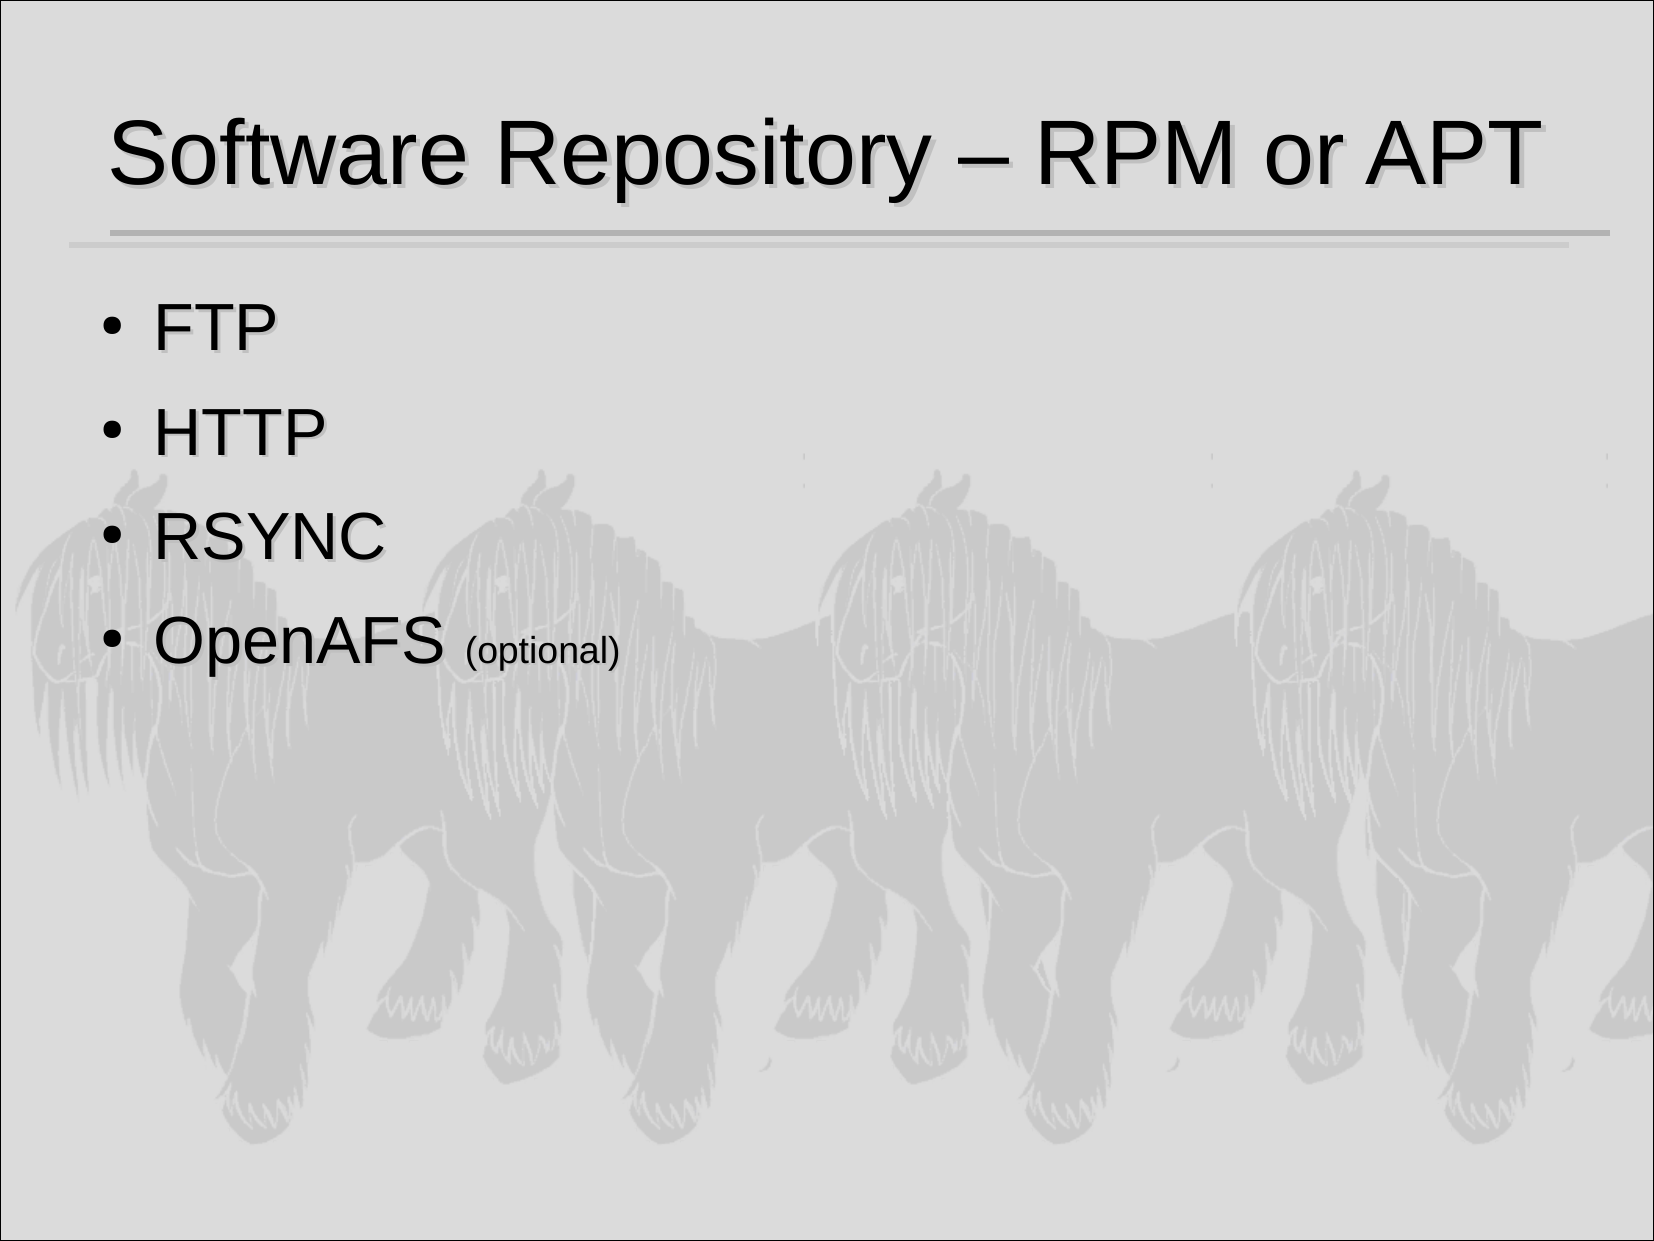

# Software Repository – RPM or APT
FTP
HTTP
RSYNC
OpenAFS (optional)